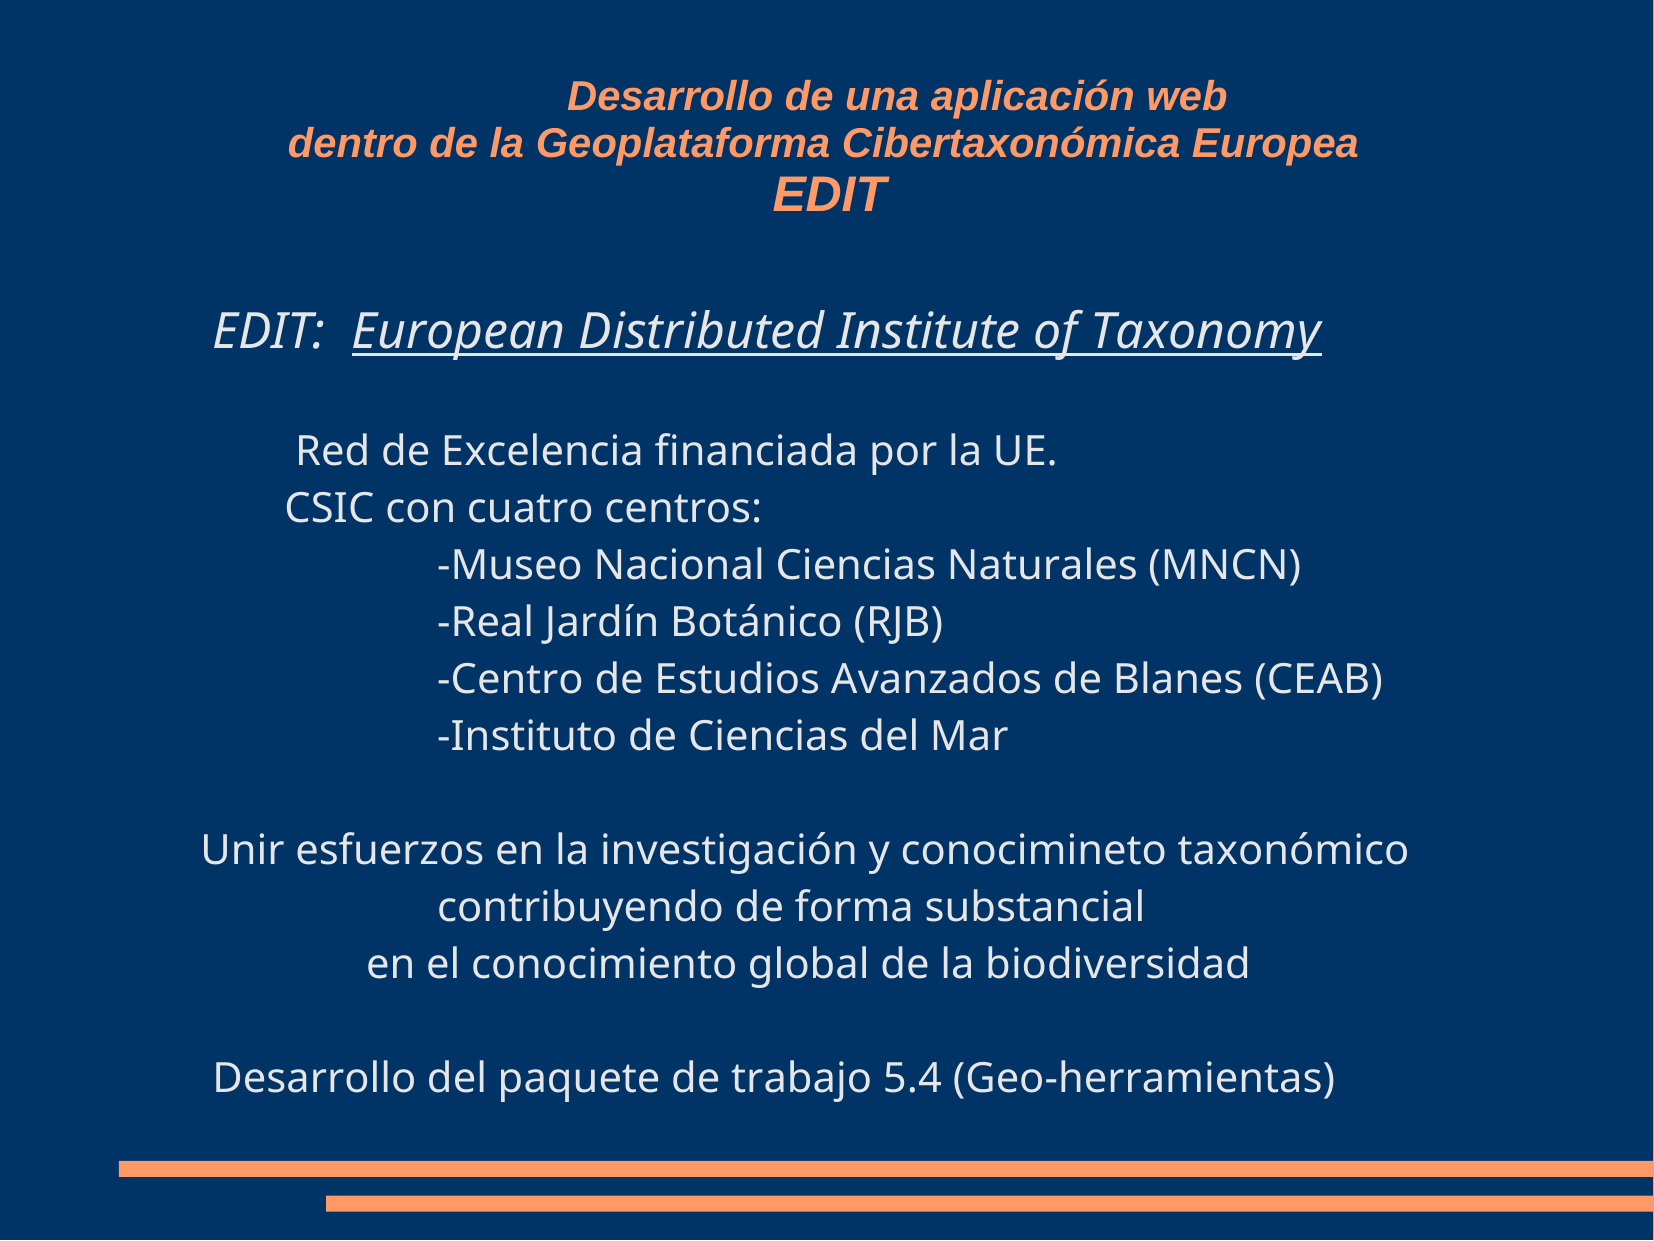

# Desarrollo de una aplicación web dentro de la Geoplataforma Cibertaxonómica Europea EDIT
EDIT: European Distributed Institute of Taxonomy
Red de Excelencia financiada por la UE.
 	 CSIC con cuatro centros:
-Museo Nacional Ciencias Naturales (MNCN)
-Real Jardín Botánico (RJB)
-Centro de Estudios Avanzados de Blanes (CEAB)
-Instituto de Ciencias del Mar
 Unir esfuerzos en la investigación y conocimineto taxonómico
contribuyendo de forma substancial
en el conocimiento global de la biodiversidad
Desarrollo del paquete de trabajo 5.4 (Geo-herramientas)